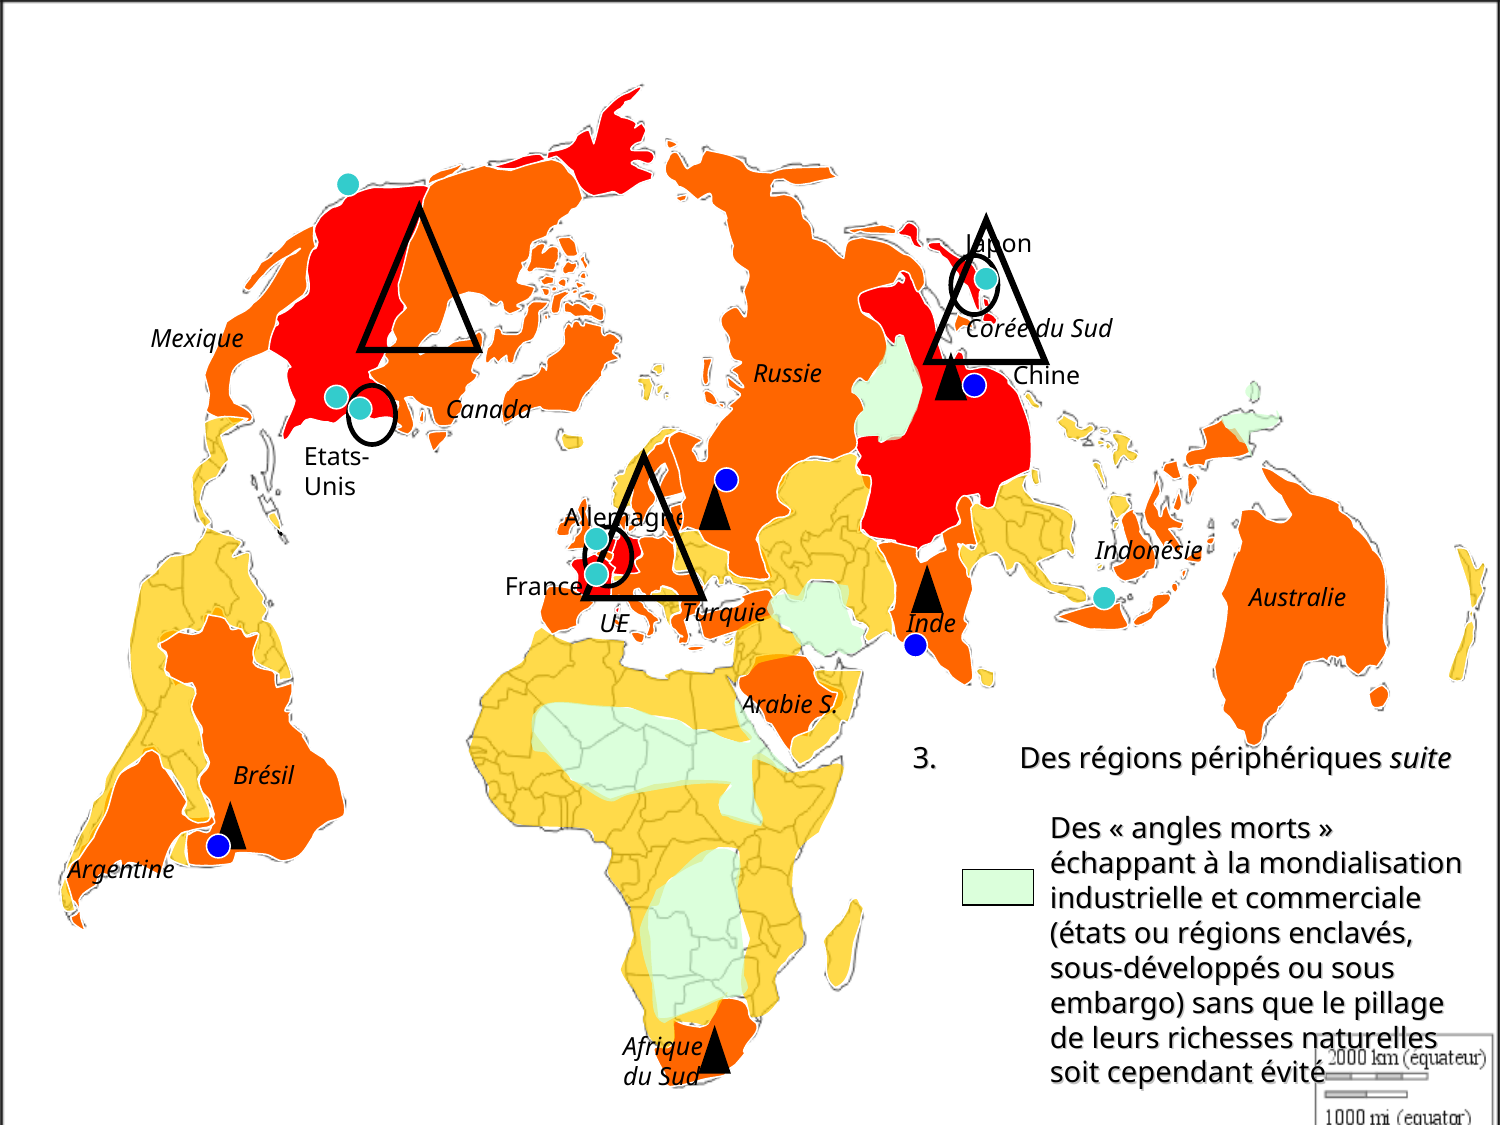

Japon
Corée du Sud
Mexique
Russie
Chine
Canada
Etats-Unis
Allemagne
Indonésie
France
Australie
Turquie
UE
Inde
Arabie S.
3. Des régions périphériques suite
Des « angles morts » échappant à la mondialisation industrielle et commerciale (états ou régions enclavés, sous-développés ou sous embargo) sans que le pillage de leurs richesses naturelles soit cependant évité
Brésil
Argentine
Afrique du Sud